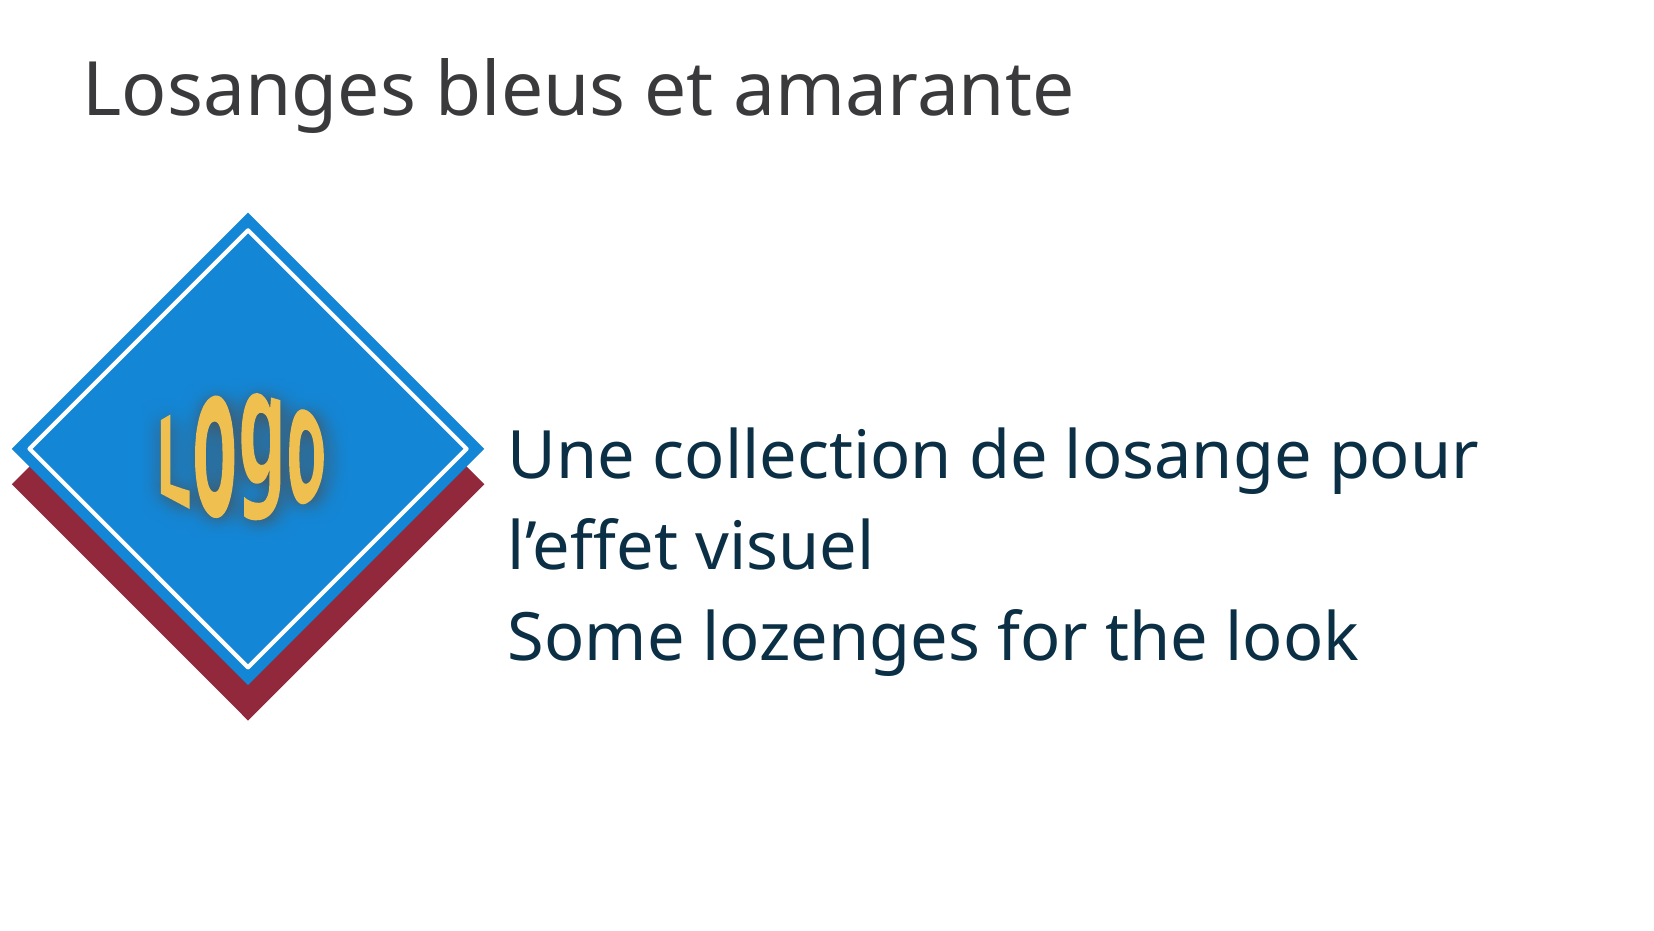

# Losanges bleus et amarante
Une collection de losange pour l’effet visuel
Some lozenges for the look